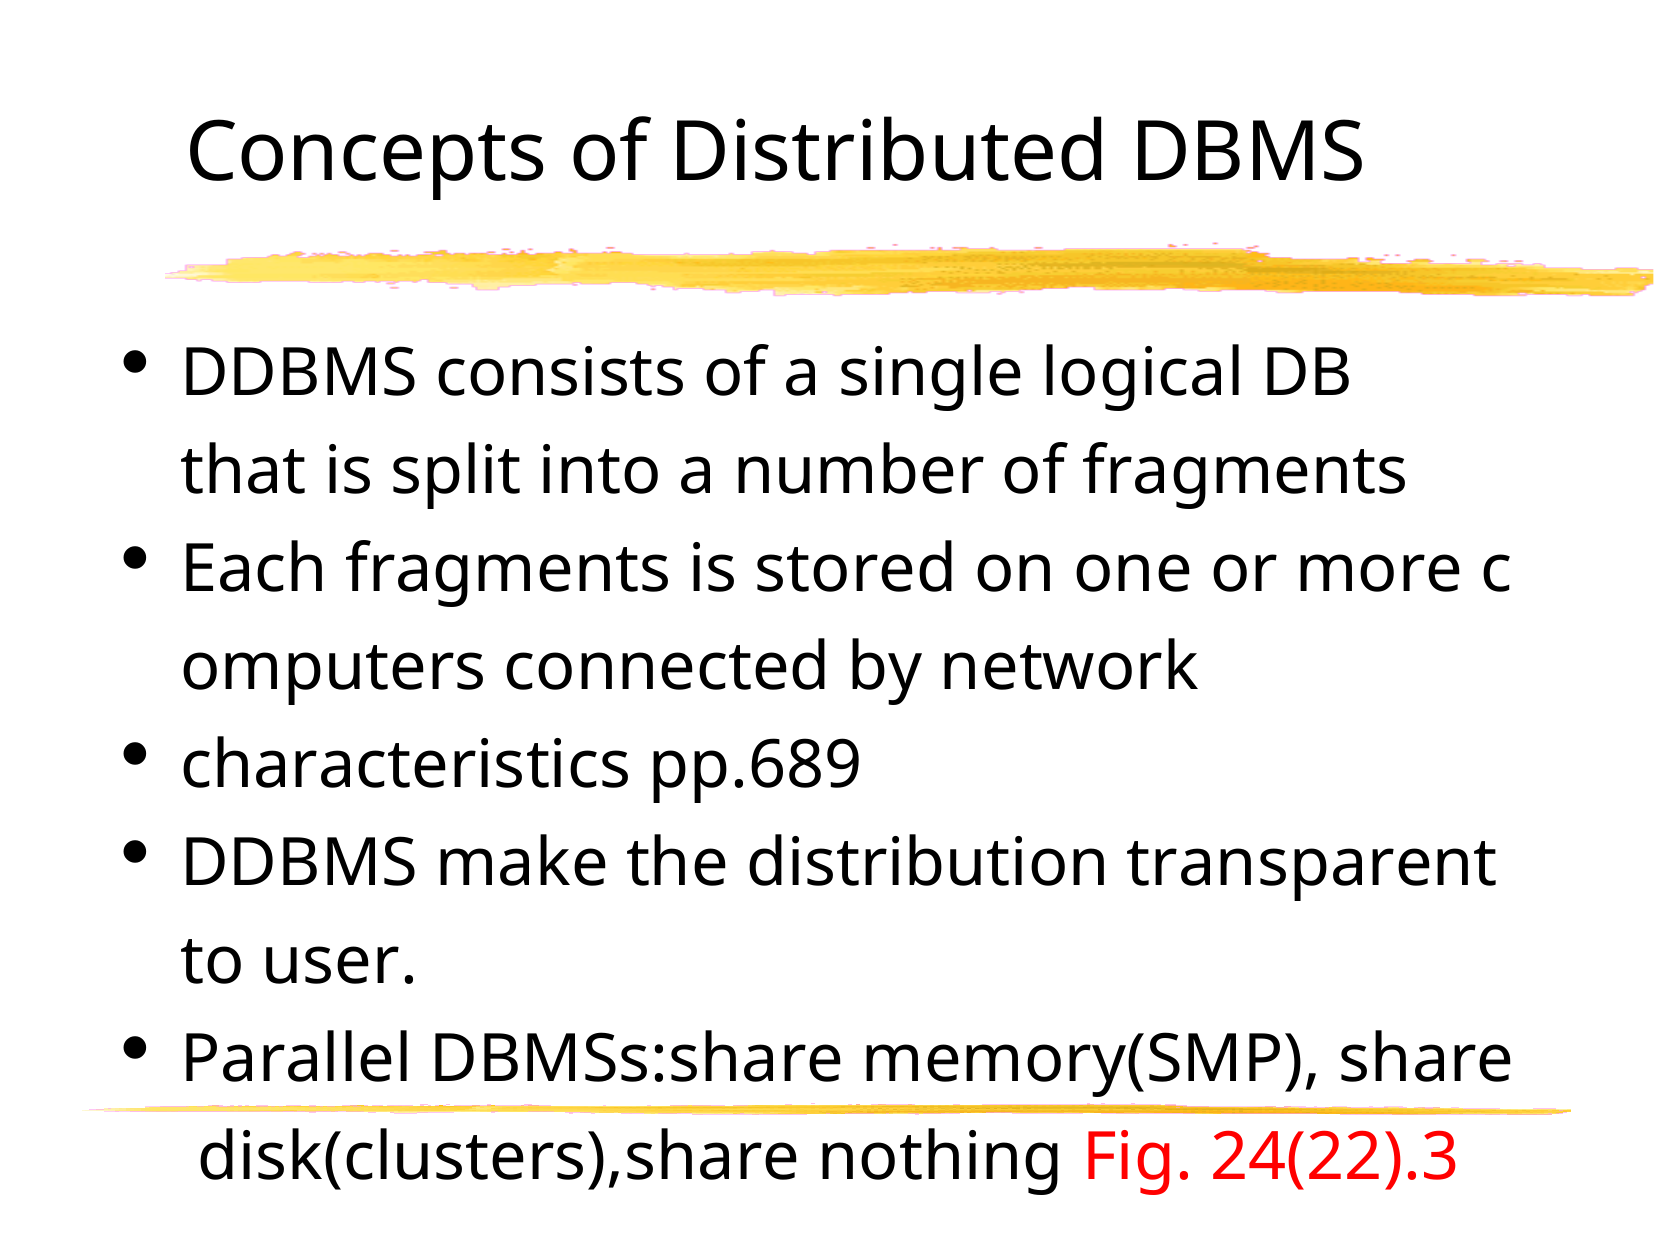

# Concepts of Distributed DBMS
DDBMS consists of a single logical DB
that is split into a number of fragments
Each fragments is stored on one or more computers connected by network
characteristics pp.689
DDBMS make the distribution transparent to user.
Parallel DBMSs:share memory(SMP), share disk(clusters),share nothing Fig. 24(22).3